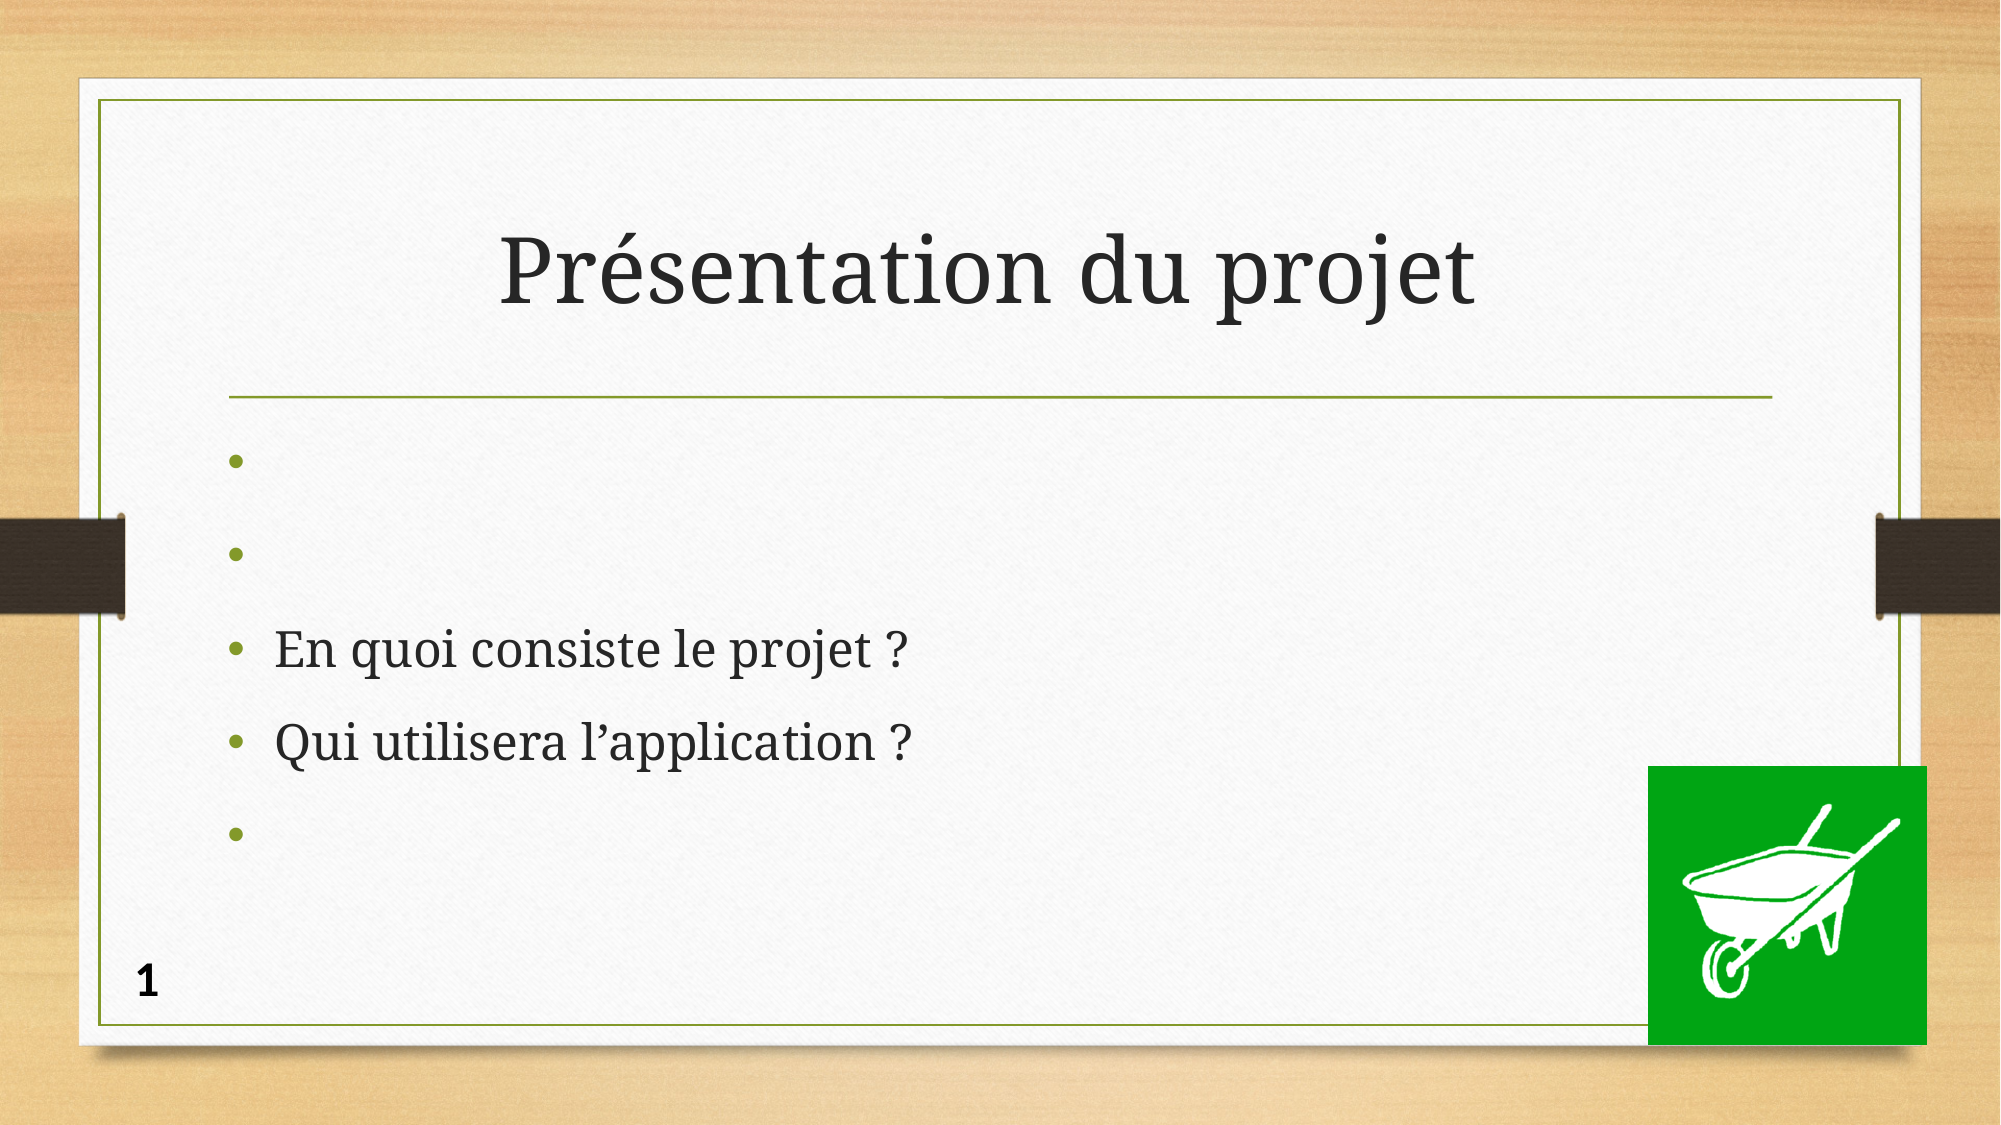

Présentation du projet
En quoi consiste le projet ?
Qui utilisera l’application ?
1